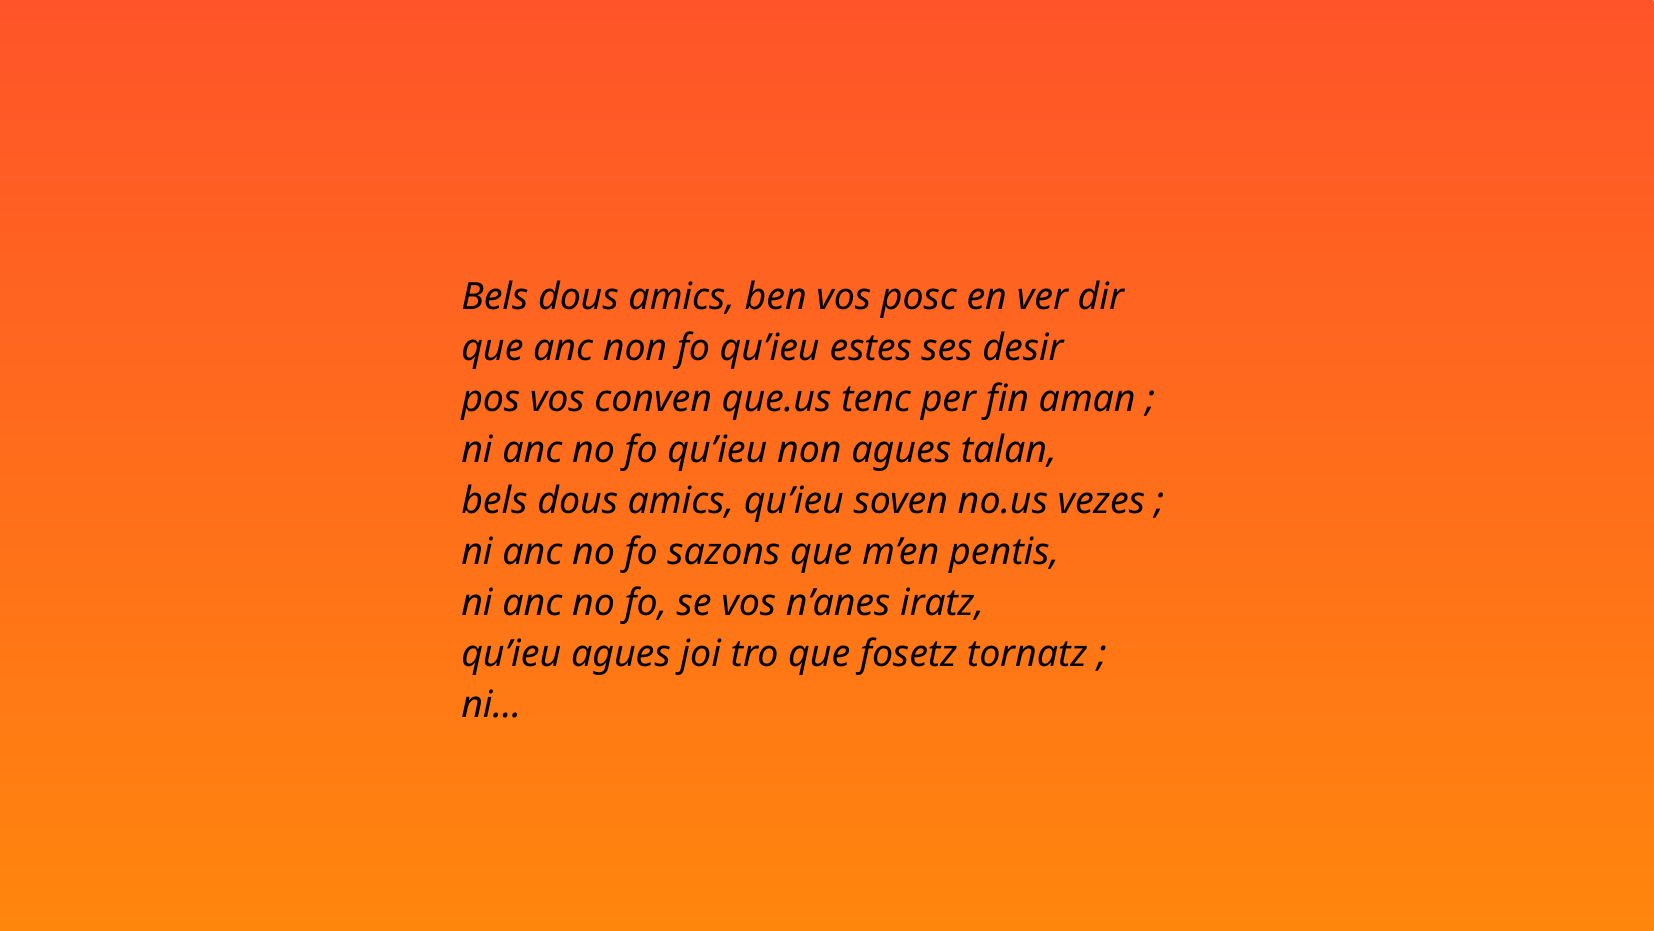

Bels dous amics, ben vos posc en ver dir
que anc non fo qu’ieu estes ses desir
pos vos conven que.us tenc per fin aman ;
ni anc no fo qu’ieu non agues talan,
bels dous amics, qu’ieu soven no.us vezes ;
ni anc no fo sazons que m’en pentis,
ni anc no fo, se vos n’anes iratz,
qu’ieu agues joi tro que fosetz tornatz ;
ni...